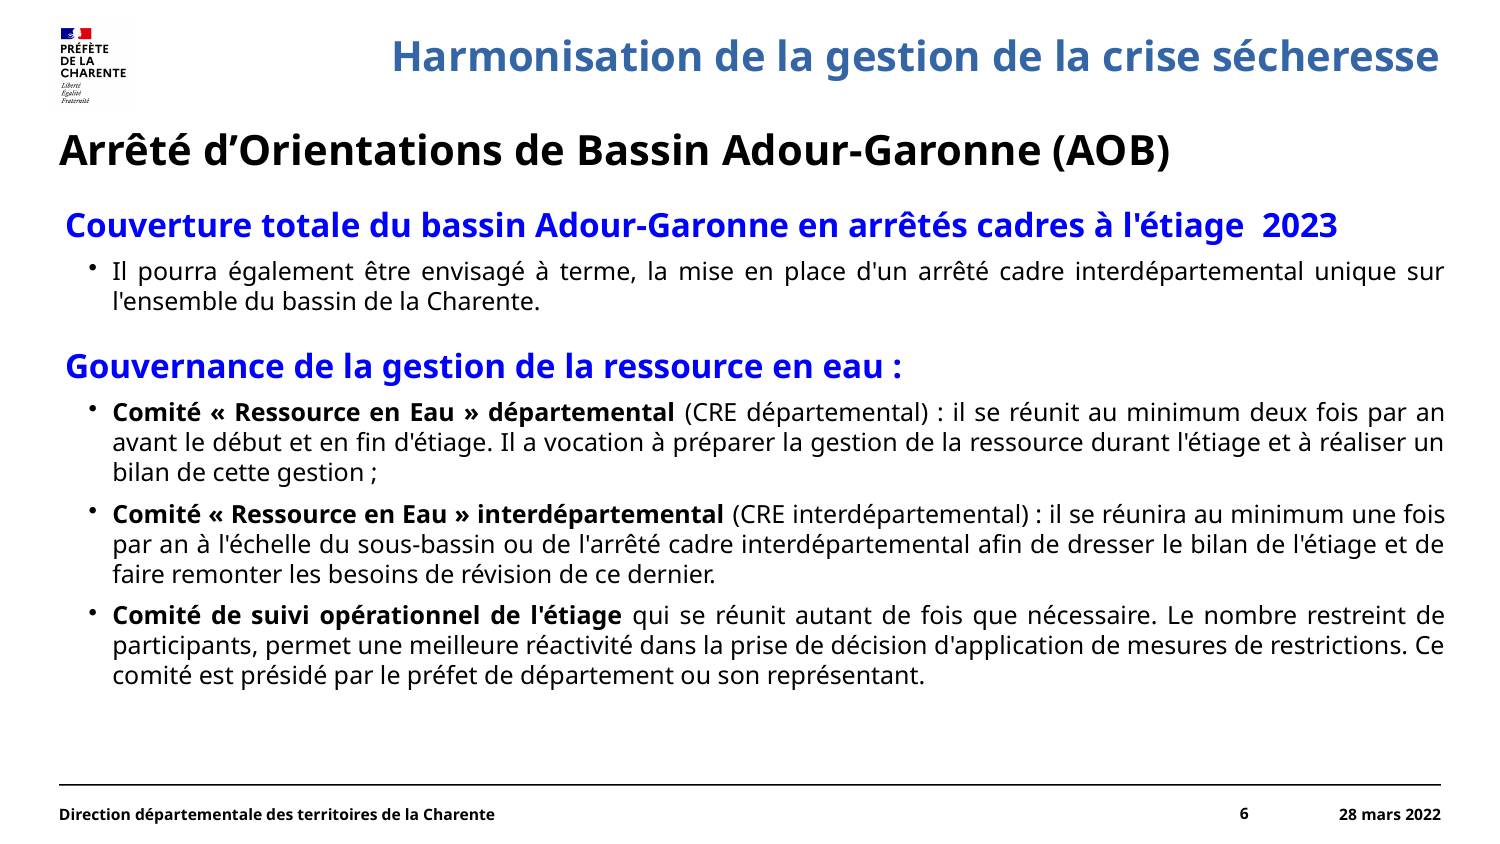

Harmonisation de la gestion de la crise sécheresse
# Arrêté d’Orientations de Bassin Adour-Garonne (AOB)
Couverture totale du bassin Adour-Garonne en arrêtés cadres à l'étiage 2023
Il pourra également être envisagé à terme, la mise en place d'un arrêté cadre interdépartemental unique sur l'ensemble du bassin de la Charente.
Gouvernance de la gestion de la ressource en eau :
Comité « Ressource en Eau » départemental (CRE départemental) : il se réunit au minimum deux fois par an avant le début et en fin d'étiage. Il a vocation à préparer la gestion de la ressource durant l'étiage et à réaliser un bilan de cette gestion ;
Comité « Ressource en Eau » interdépartemental (CRE interdépartemental) : il se réunira au minimum une fois par an à l'échelle du sous-bassin ou de l'arrêté cadre interdépartemental afin de dresser le bilan de l'étiage et de faire remonter les besoins de révision de ce dernier.
Comité de suivi opérationnel de l'étiage qui se réunit autant de fois que nécessaire. Le nombre restreint de participants, permet une meilleure réactivité dans la prise de décision d'application de mesures de restrictions. Ce comité est présidé par le préfet de département ou son représentant.
Direction départementale des territoires de la Charente
28 mars 2022